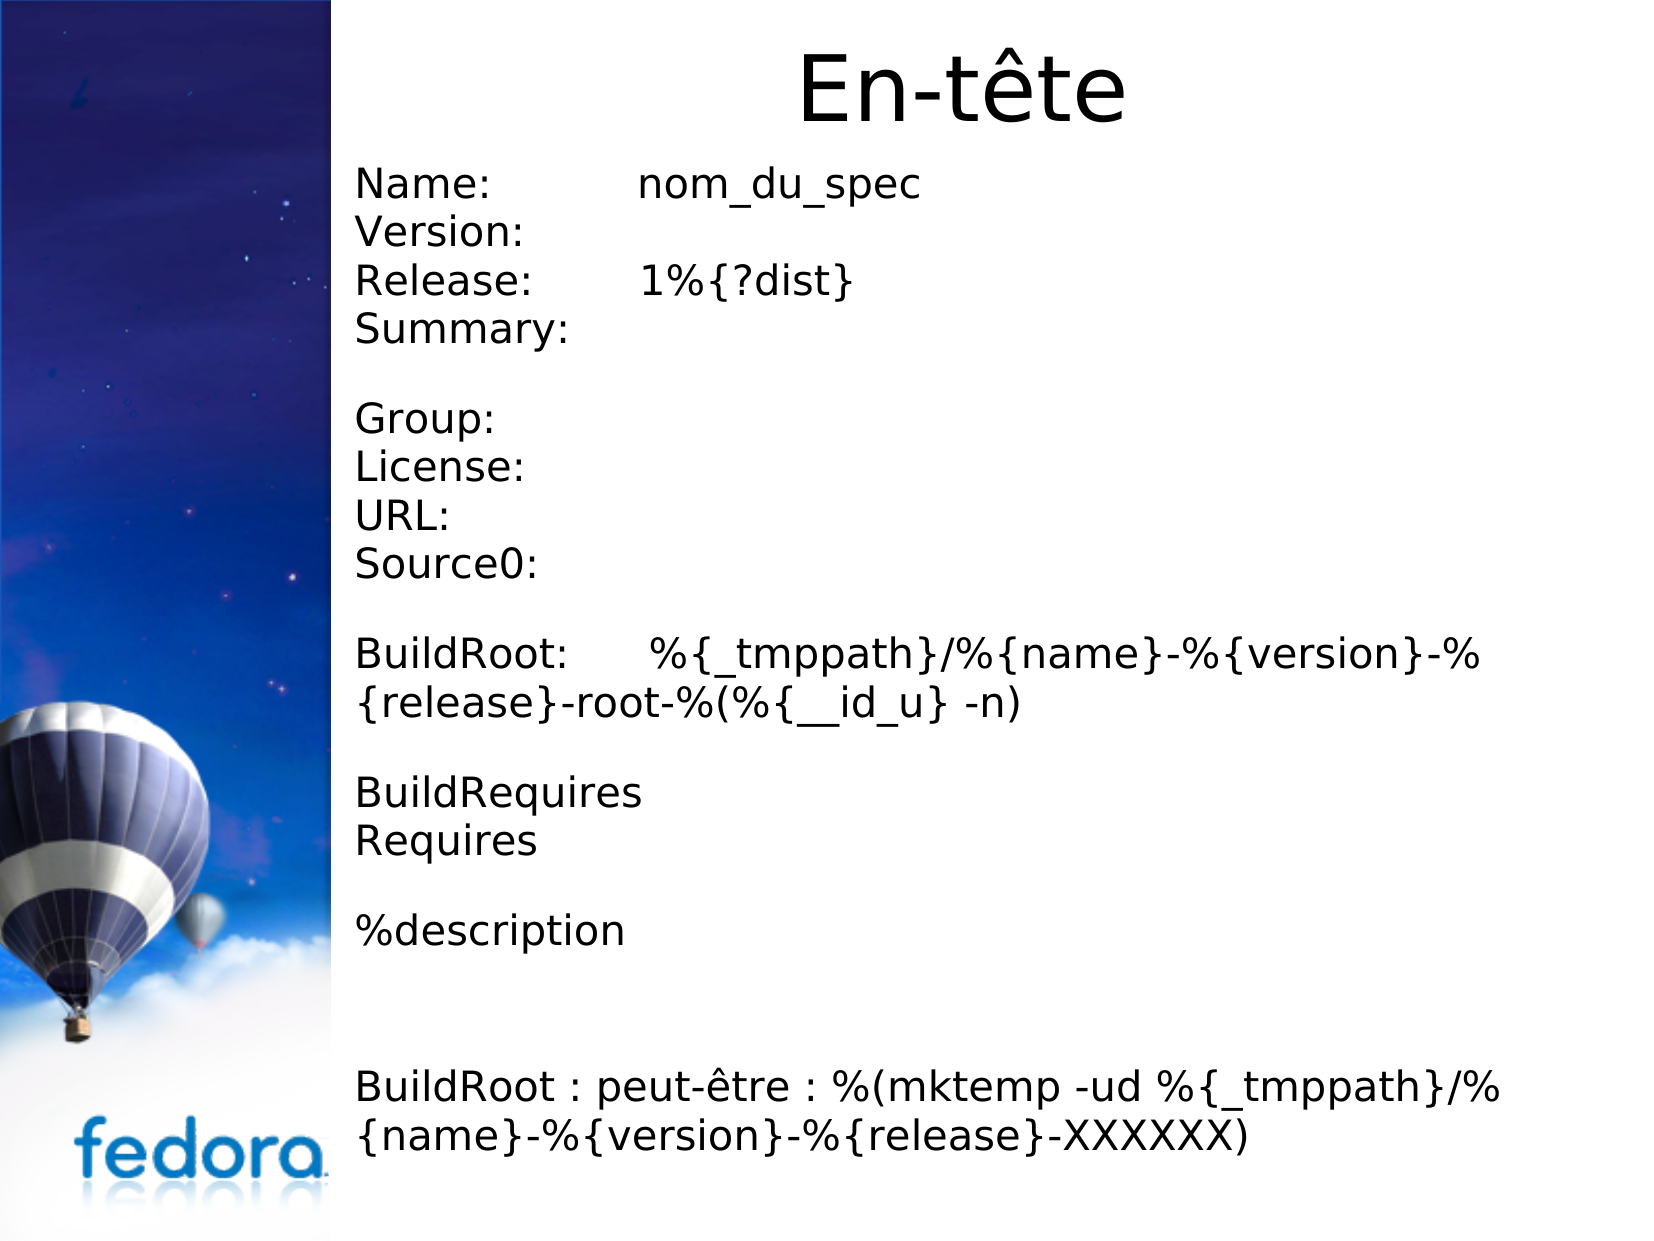

En-tête
# Name: nom_du_spec Version: Release: 1%{?dist} Summary:
Group:
License:
URL:
Source0:
BuildRoot: %{_tmppath}/%{name}-%{version}-%{release}-root-%(%{__id_u} -n)
BuildRequires
Requires
%description
BuildRoot : peut-être : %(mktemp -ud %{_tmppath}/%{name}-%{version}-%{release}-XXXXXX)